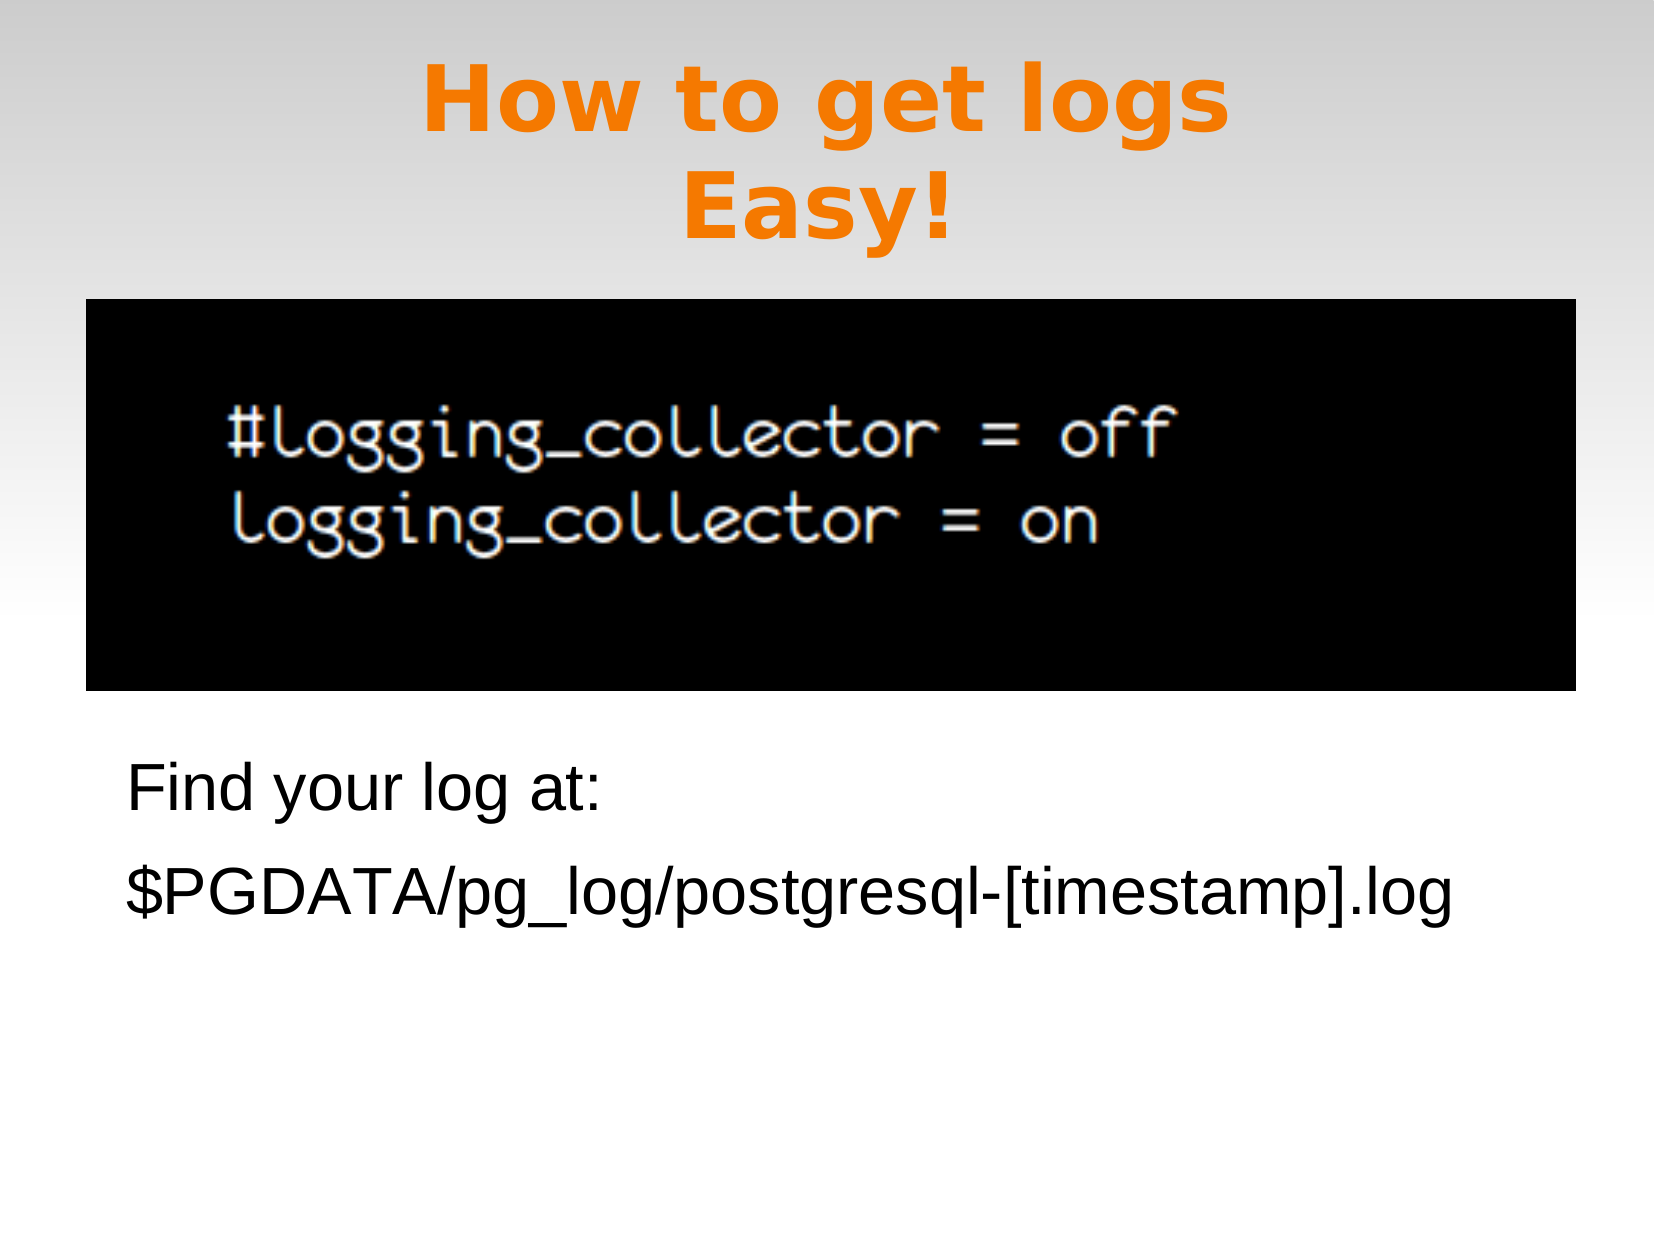

# How to get logs Easy!
Find your log at:
$PGDATA/pg_log/postgresql-[timestamp].log